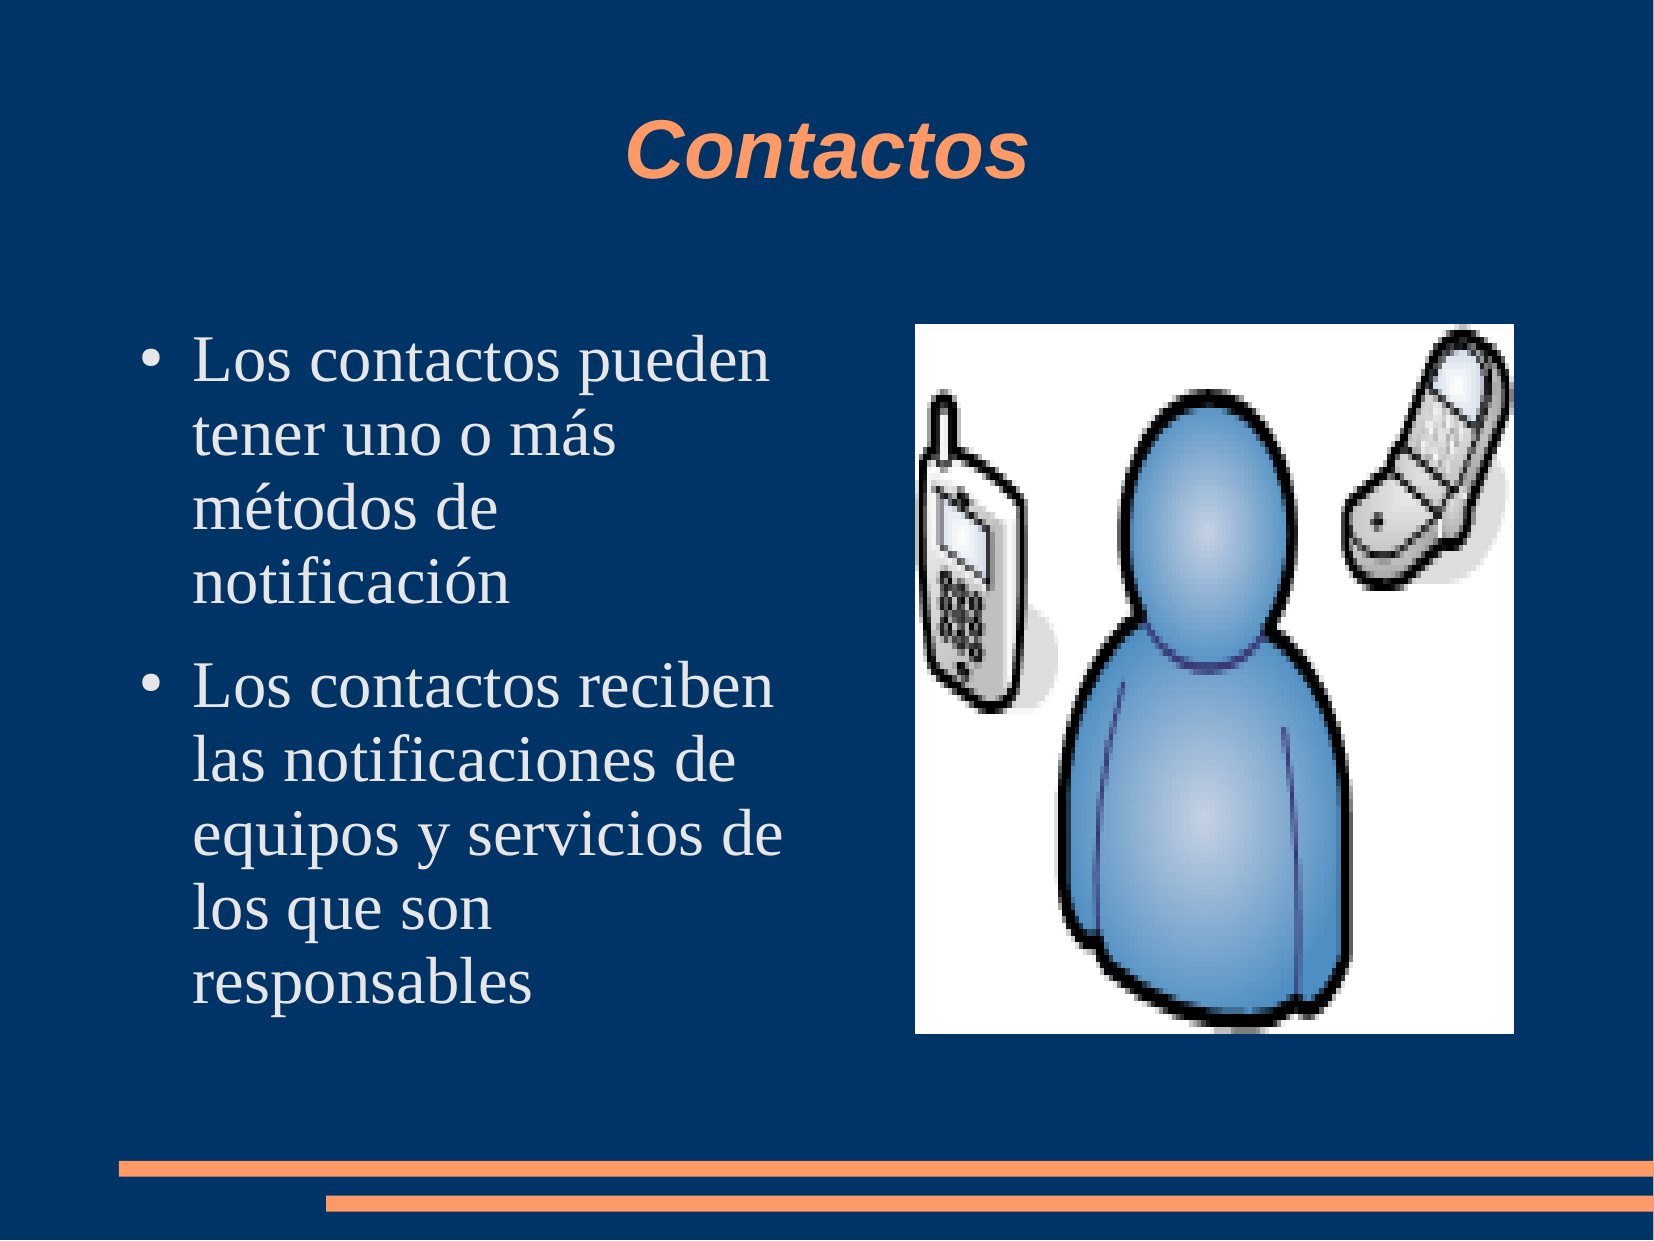

# Contactos
Los contactos pueden tener uno o más métodos de notificación
Los contactos reciben las notificaciones de equipos y servicios de los que son responsables